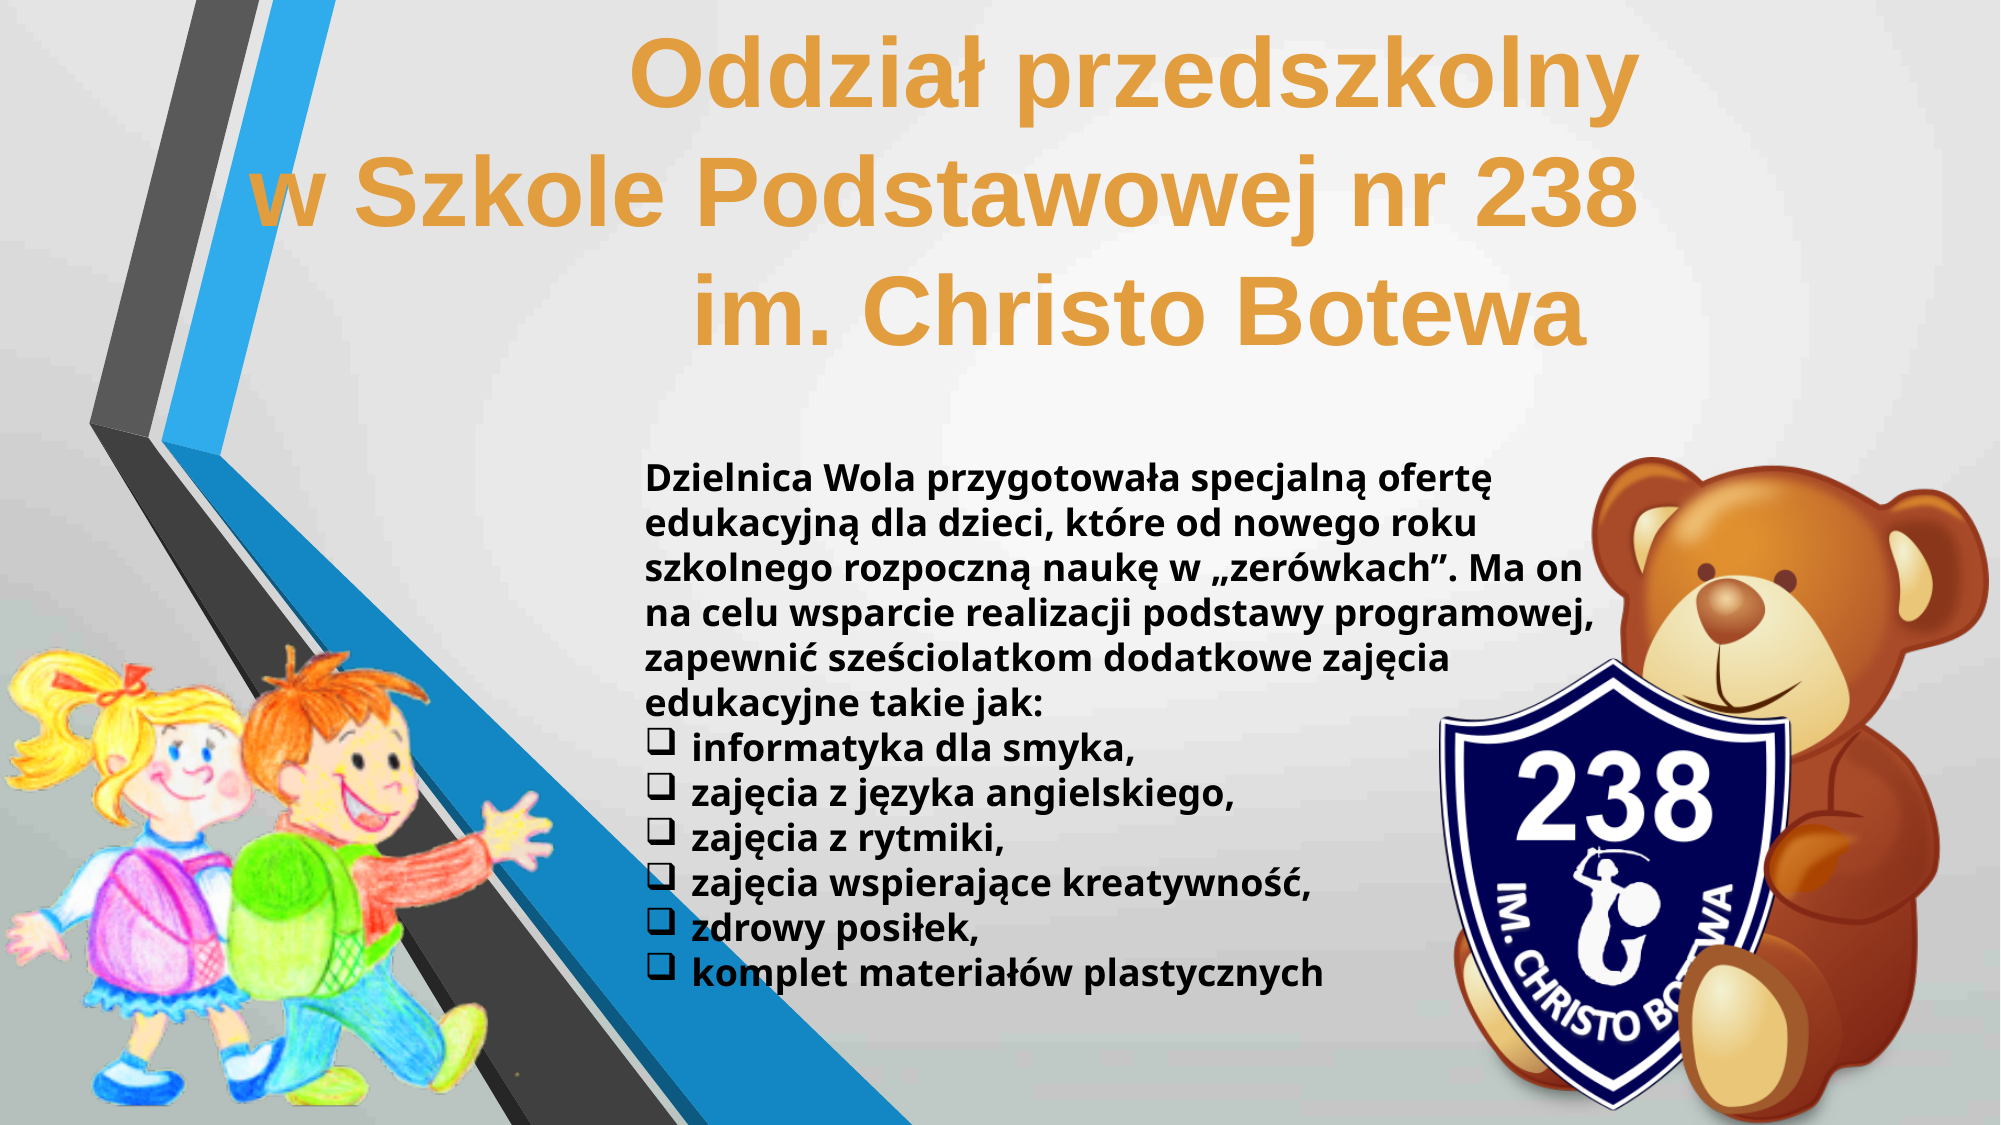

# Oddział przedszkolny w Szkole Podstawowej nr 238 im. Christo Botewa
Dzielnica Wola przygotowała specjalną ofertę edukacyjną dla dzieci, które od nowego roku szkolnego rozpoczną naukę w „zerówkach”. Ma on na celu wsparcie realizacji podstawy programowej, zapewnić sześciolatkom dodatkowe zajęcia edukacyjne takie jak:
informatyka dla smyka,
zajęcia z języka angielskiego,
zajęcia z rytmiki,
zajęcia wspierające kreatywność,
zdrowy posiłek,
komplet materiałów plastycznych